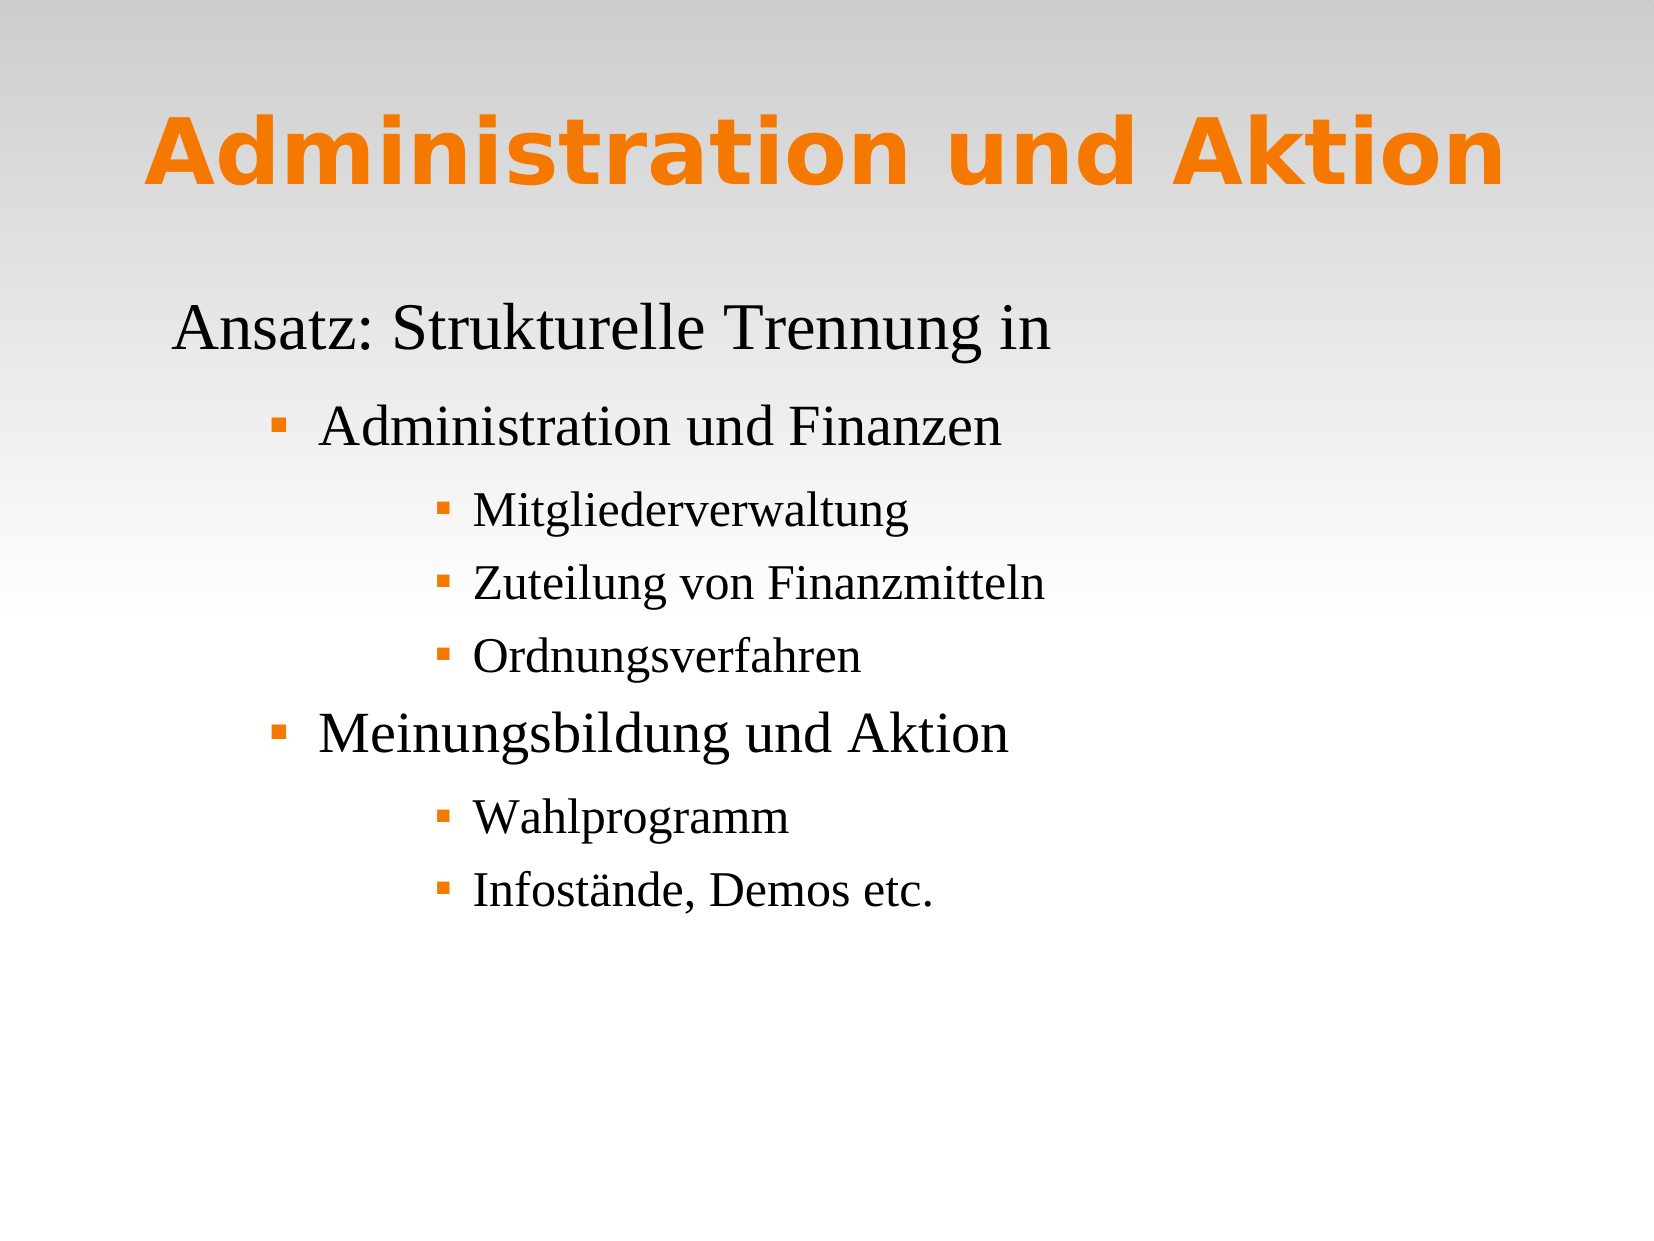

# Administration und Aktion
Ansatz: Strukturelle Trennung in
Administration und Finanzen
Mitgliederverwaltung
Zuteilung von Finanzmitteln
Ordnungsverfahren
Meinungsbildung und Aktion
Wahlprogramm
Infostände, Demos etc.